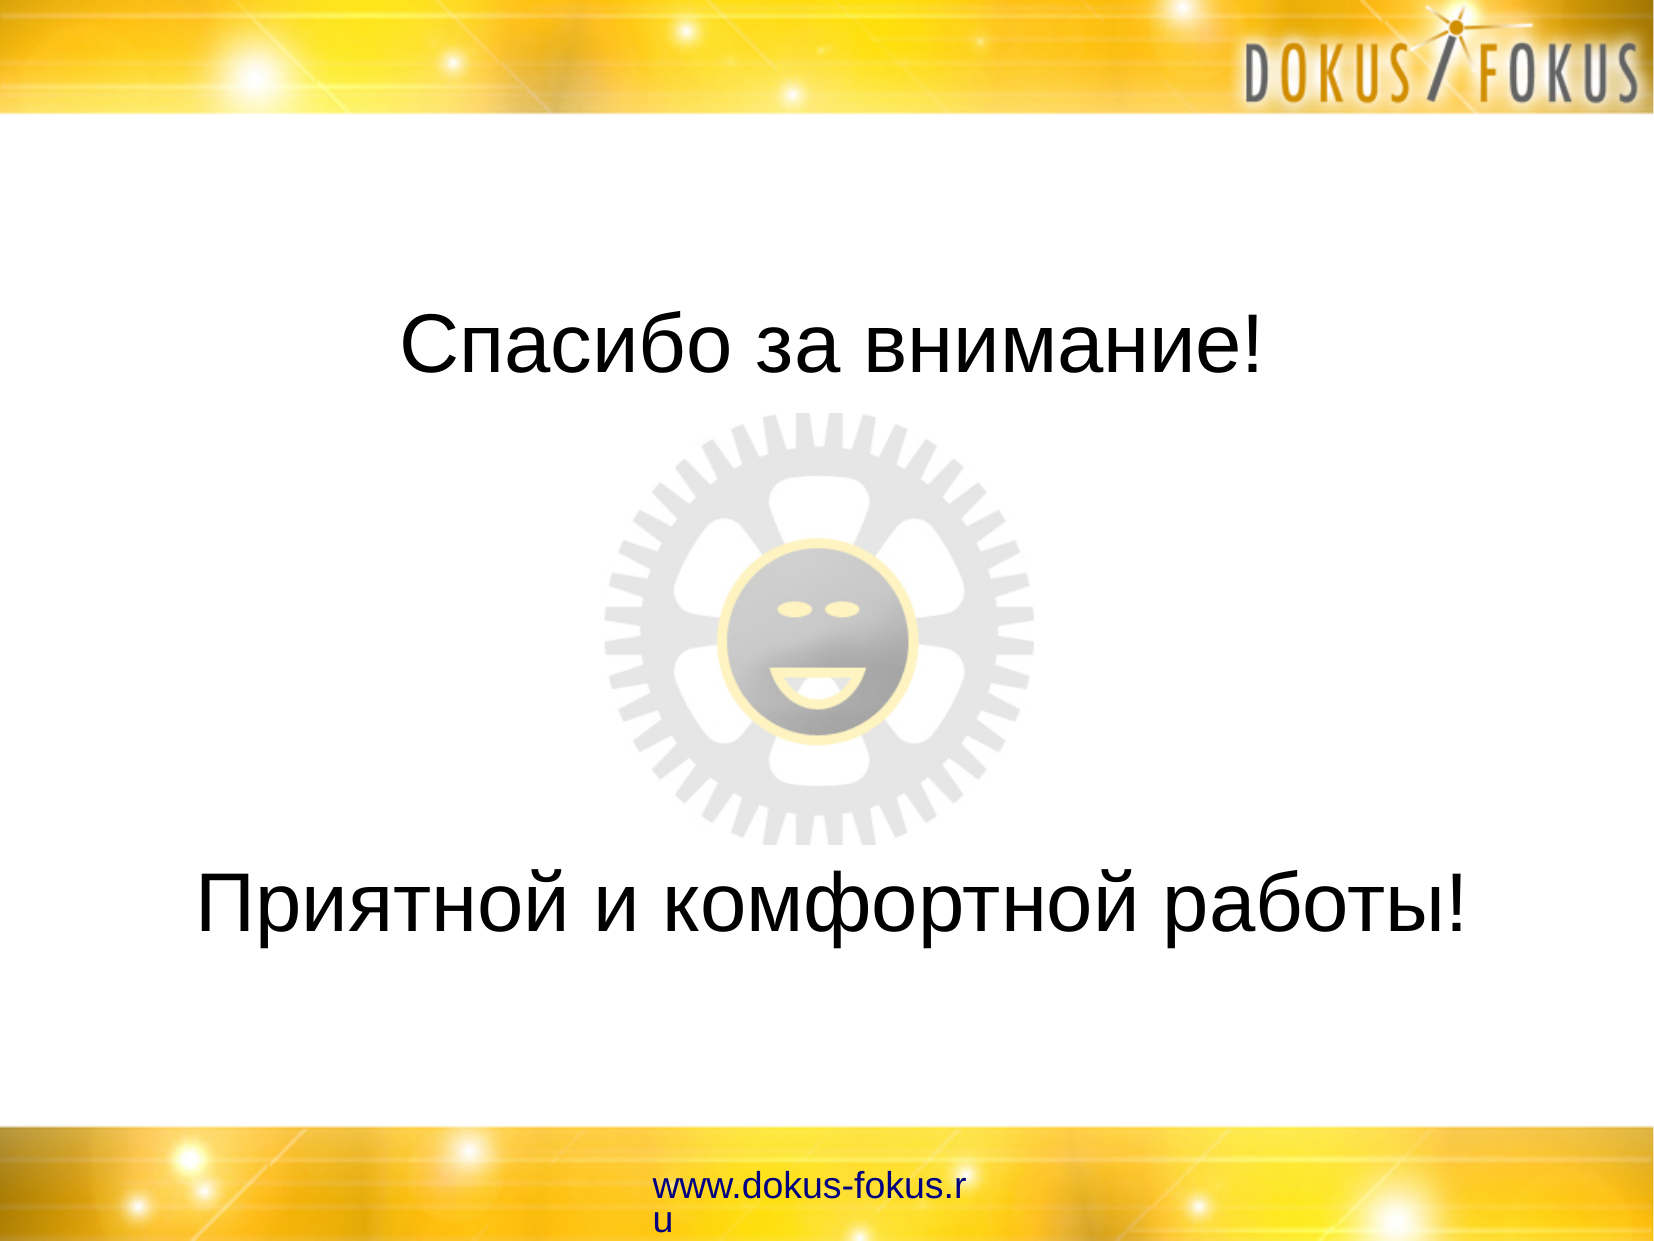

# Спасибо за внимание! Приятной и комфортной работы!
www.dokus-fokus.ru